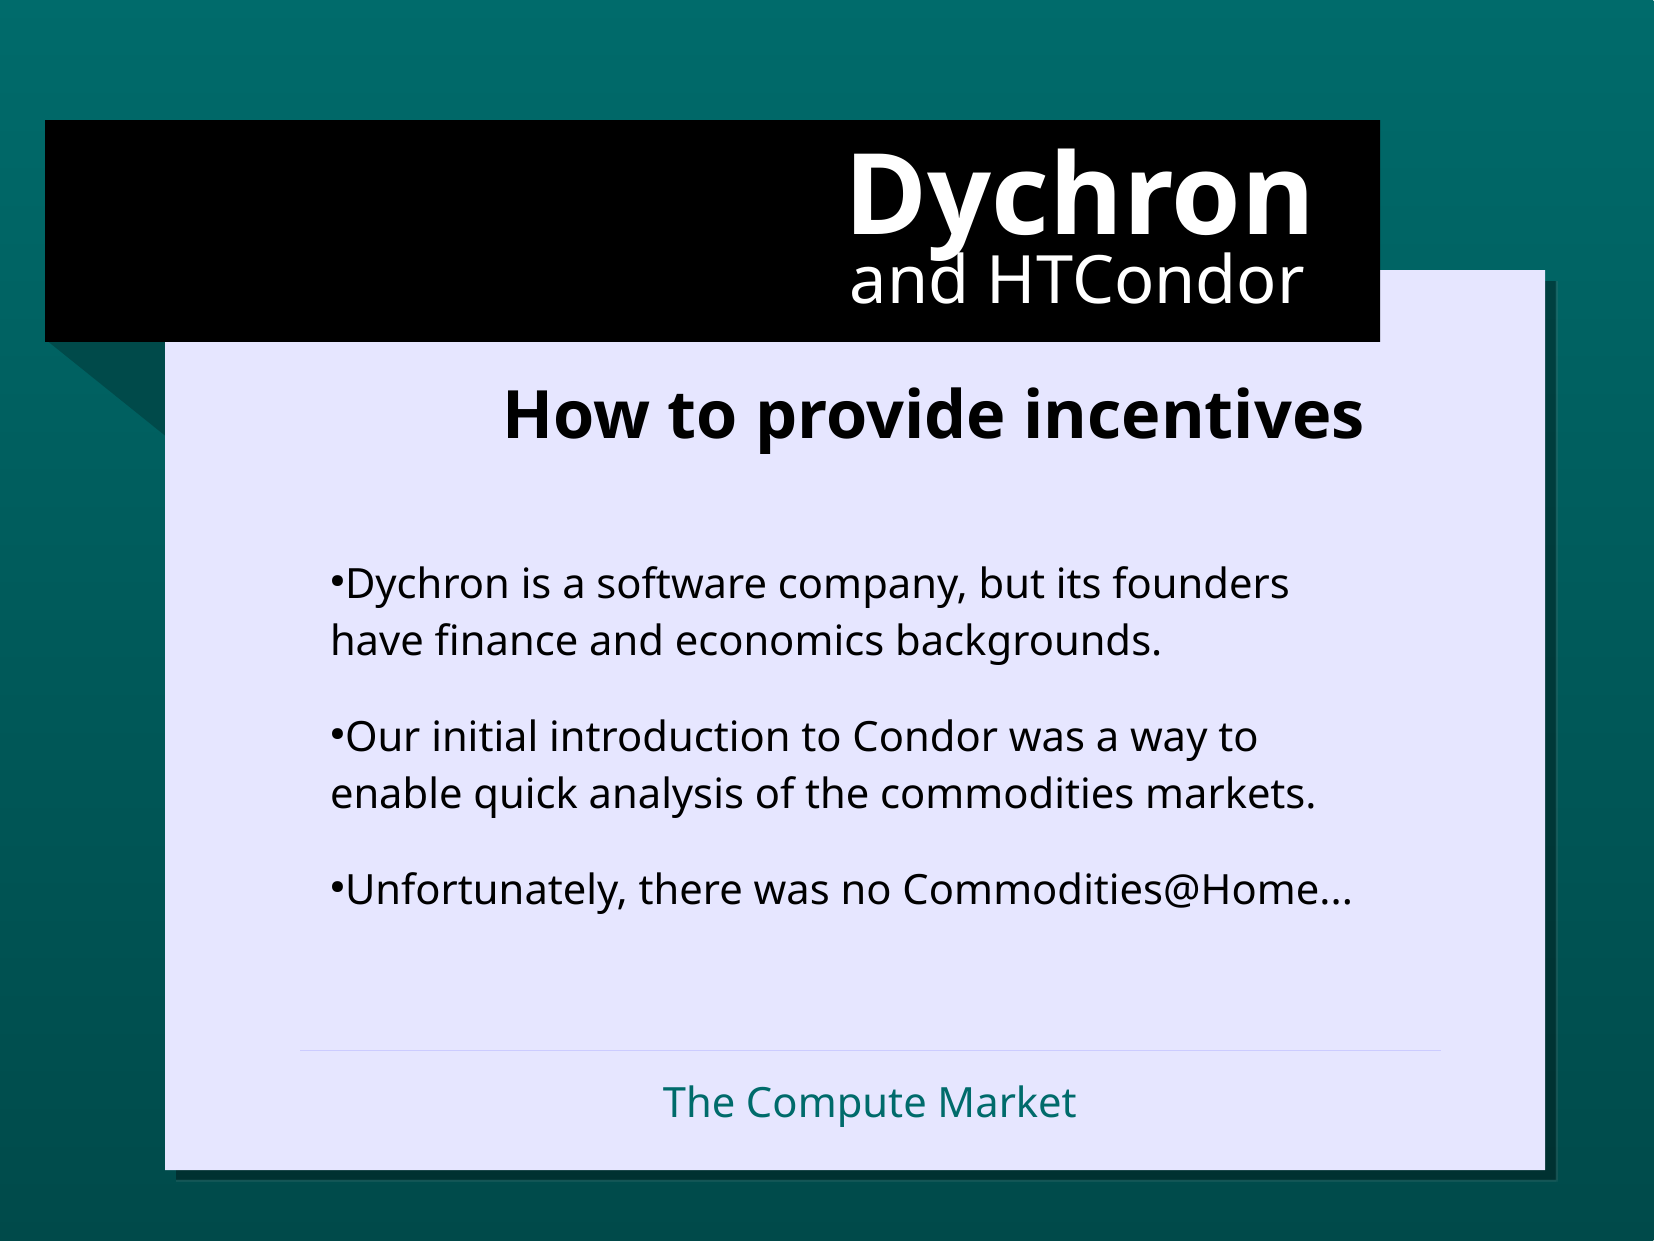

# Dychron
and HTCondor
How to provide incentives
Dychron is a software company, but its founders have finance and economics backgrounds.
Our initial introduction to Condor was a way to enable quick analysis of the commodities markets.
Unfortunately, there was no Commodities@Home...
The Compute Market